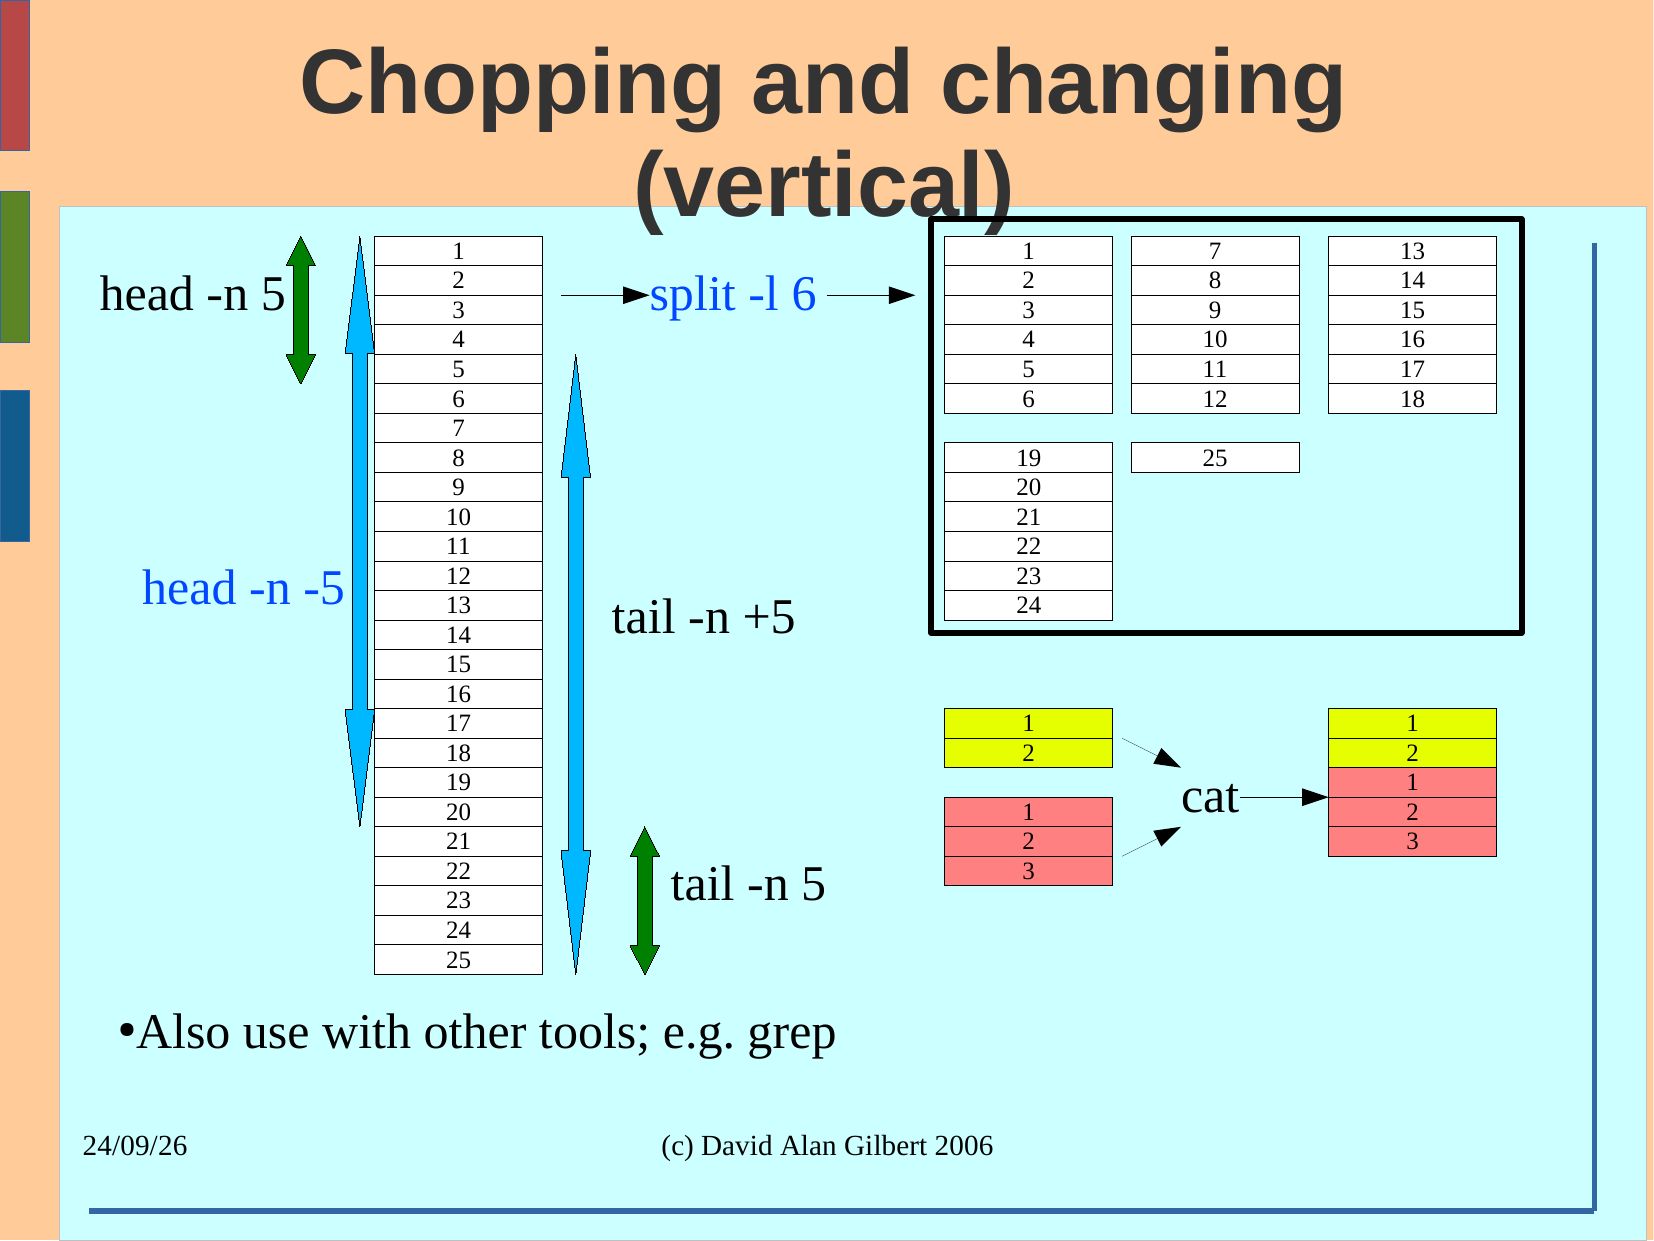

# Chopping and changing (vertical)
1
1
7
13
head -n 5
2
split -l 6
2
8
14
3
3
9
15
4
4
10
16
5
5
11
17
6
6
12
18
7
8
19
25
9
20
10
21
11
22
head -n -5
12
23
tail -n +5
13
24
14
15
16
17
1
1
18
2
2
19
cat
1
20
1
2
21
2
3
22
tail -n 5
3
23
24
25
Also use with other tools; e.g. grep
(c) David Alan Gilbert 2006